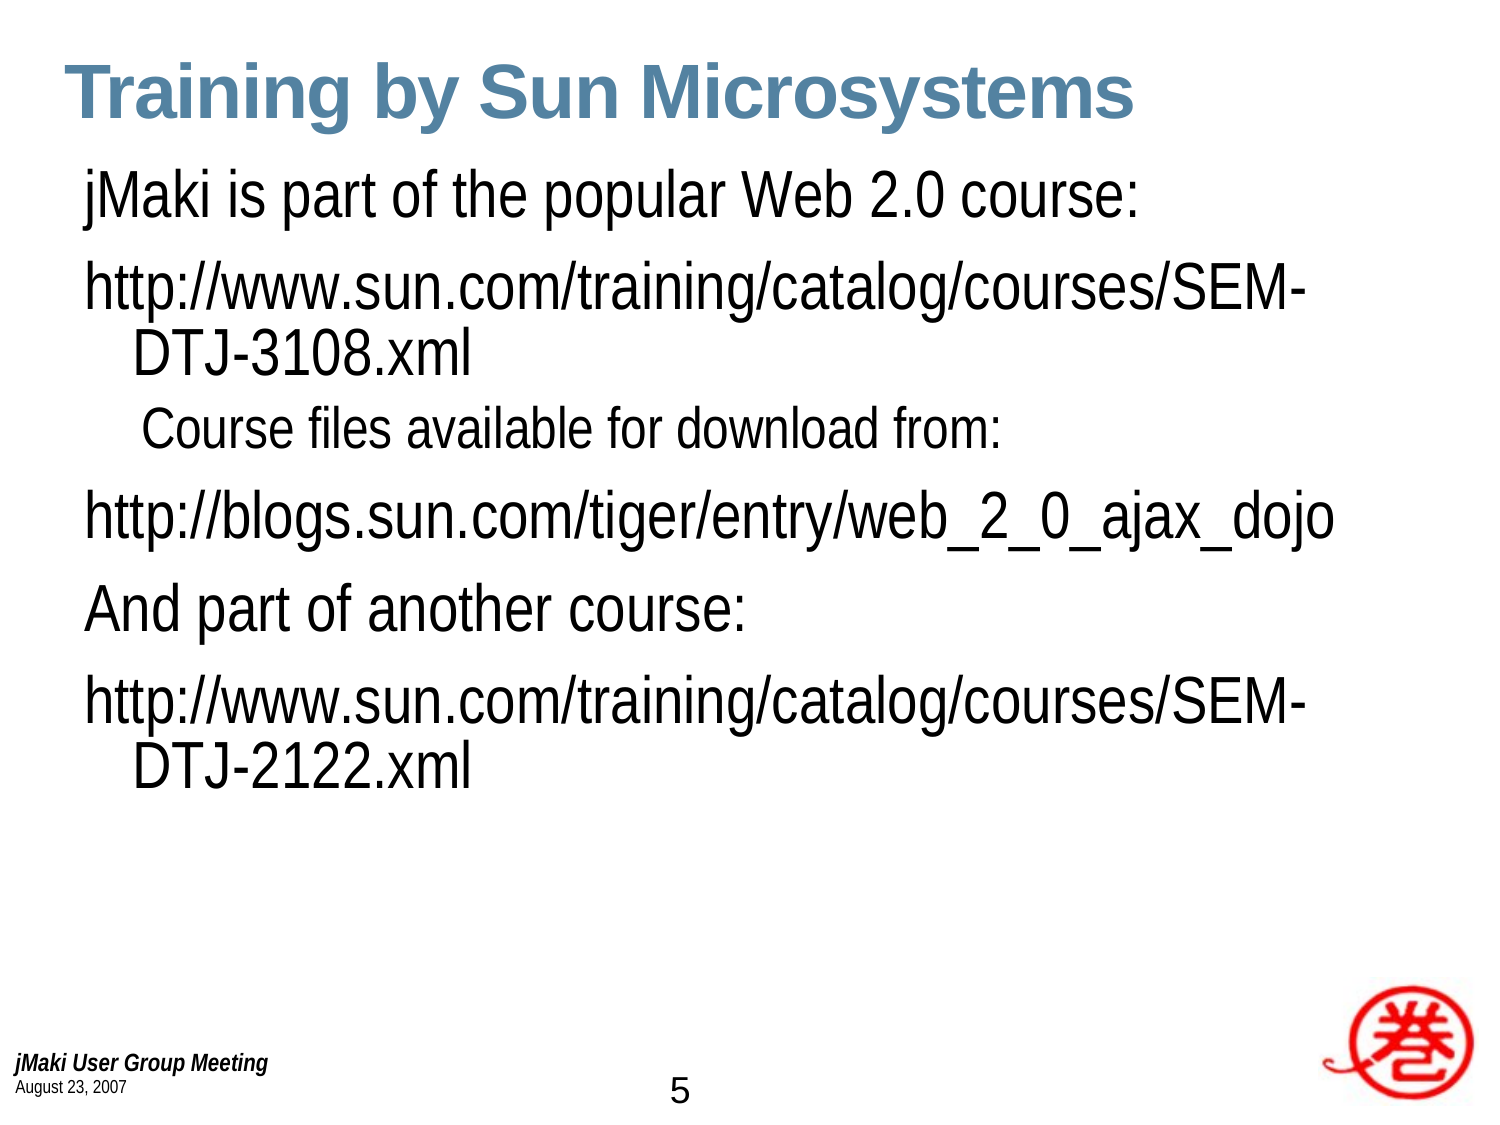

# Training by Sun Microsystems
jMaki is part of the popular Web 2.0 course:
http://www.sun.com/training/catalog/courses/SEM-DTJ-3108.xml
Course files available for download from:
http://blogs.sun.com/tiger/entry/web_2_0_ajax_dojo
And part of another course:
http://www.sun.com/training/catalog/courses/SEM-DTJ-2122.xml